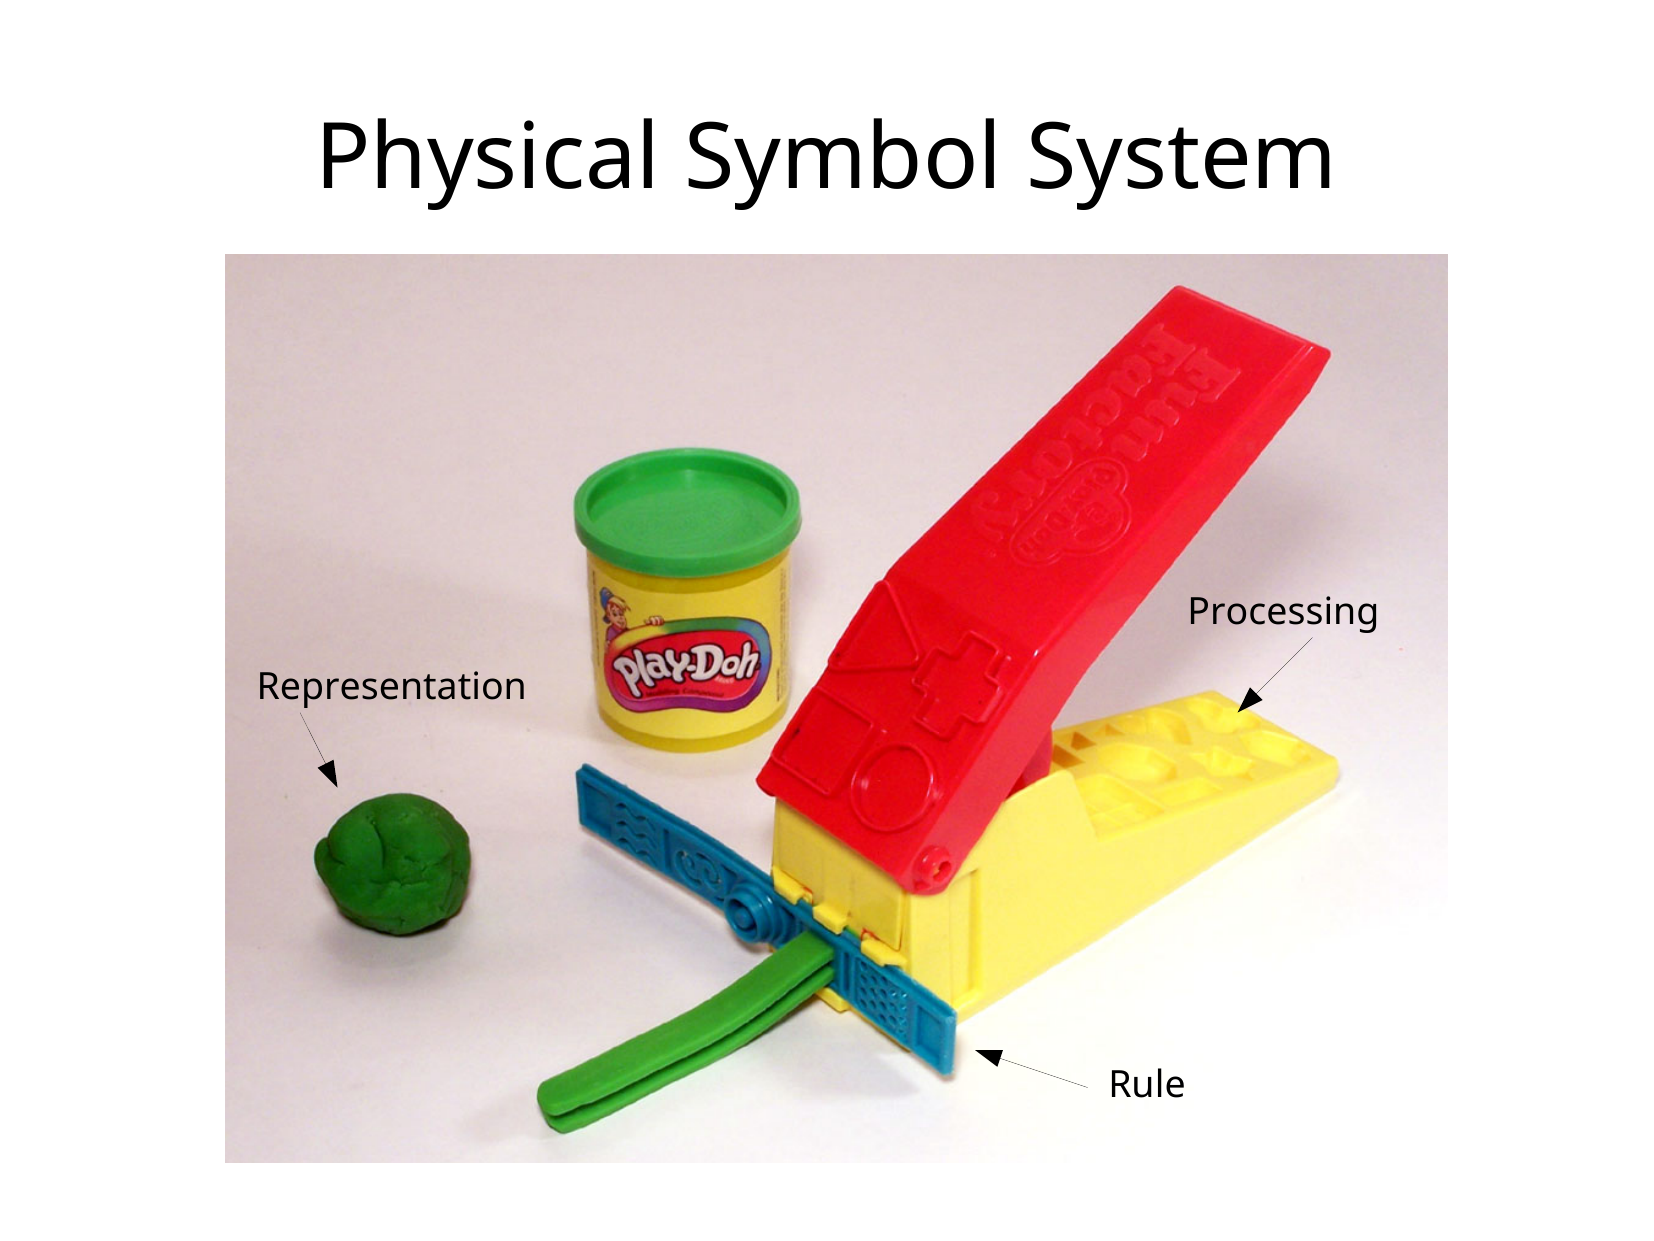

# Physical Symbol System
Processing
Representation
Rule